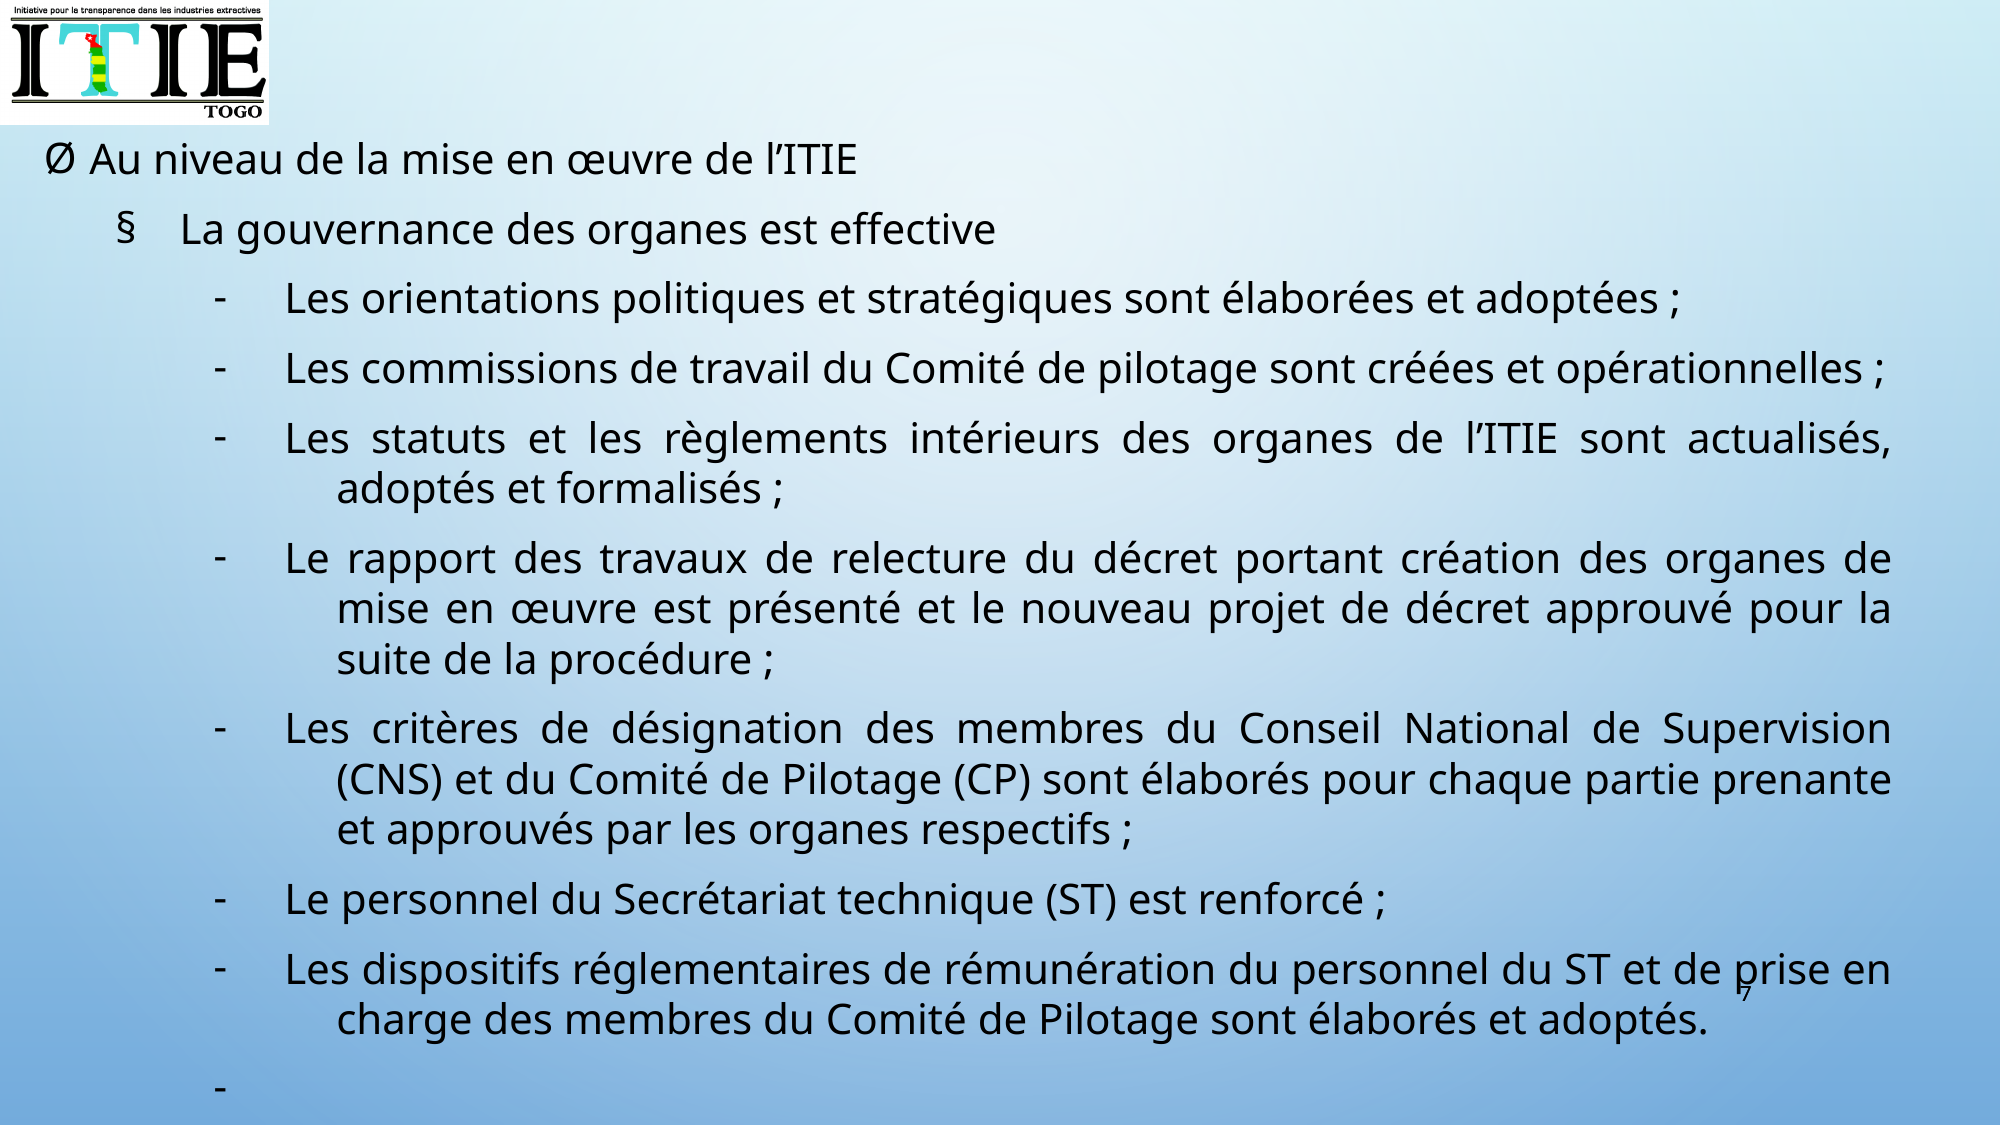

# Au niveau de la mise en œuvre de l’ITIE
La gouvernance des organes est effective
Les orientations politiques et stratégiques sont élaborées et adoptées ;
Les commissions de travail du Comité de pilotage sont créées et opérationnelles ;
Les statuts et les règlements intérieurs des organes de l’ITIE sont actualisés, adoptés et formalisés ;
Le rapport des travaux de relecture du décret portant création des organes de mise en œuvre est présenté et le nouveau projet de décret approuvé pour la suite de la procédure ;
Les critères de désignation des membres du Conseil National de Supervision (CNS) et du Comité de Pilotage (CP) sont élaborés pour chaque partie prenante et approuvés par les organes respectifs ;
Le personnel du Secrétariat technique (ST) est renforcé ;
Les dispositifs réglementaires de rémunération du personnel du ST et de prise en charge des membres du Comité de Pilotage sont élaborés et adoptés.